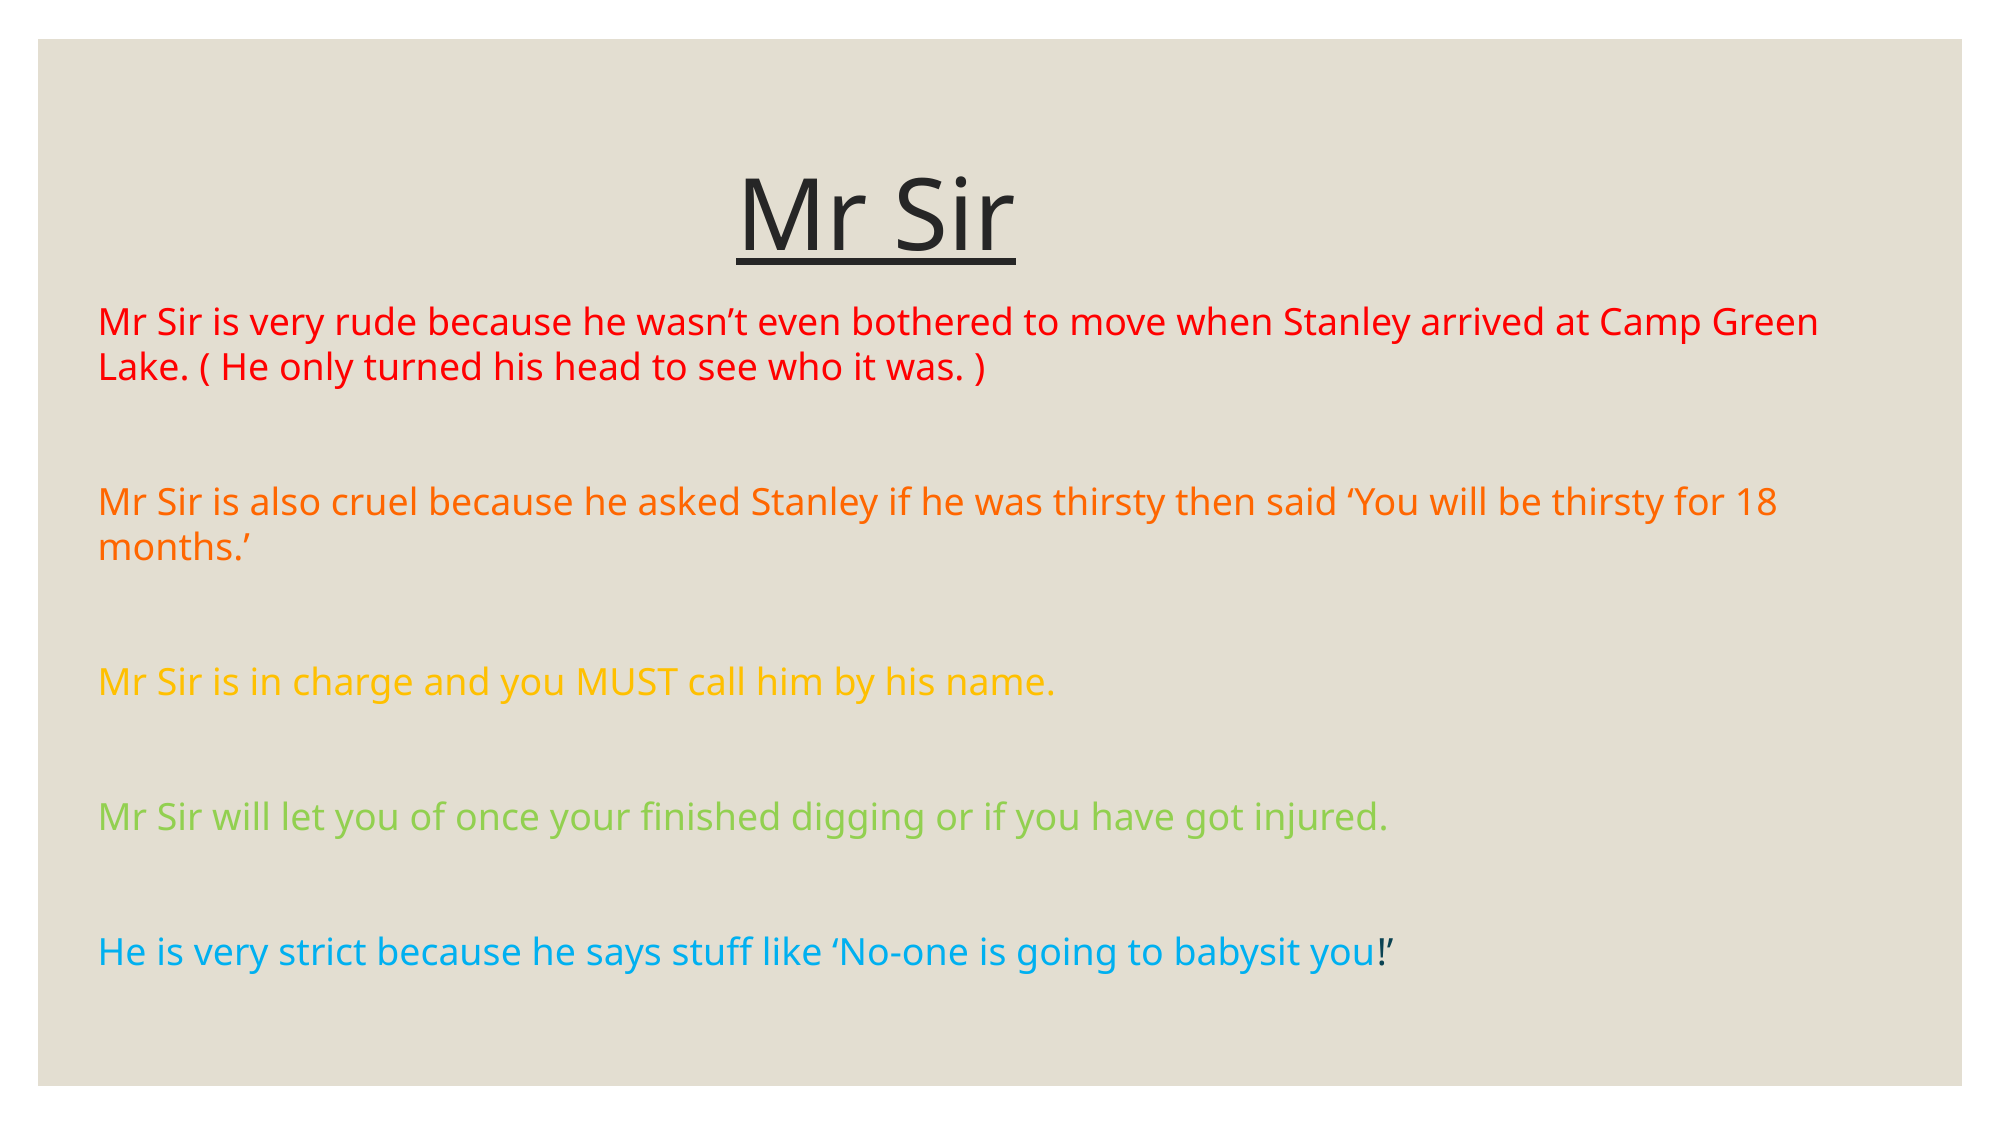

# Mr Sir
Mr Sir is very rude because he wasn’t even bothered to move when Stanley arrived at Camp Green Lake. ( He only turned his head to see who it was. )
Mr Sir is also cruel because he asked Stanley if he was thirsty then said ‘You will be thirsty for 18 months.’
Mr Sir is in charge and you MUST call him by his name.
Mr Sir will let you of once your finished digging or if you have got injured.
He is very strict because he says stuff like ‘No-one is going to babysit you!’